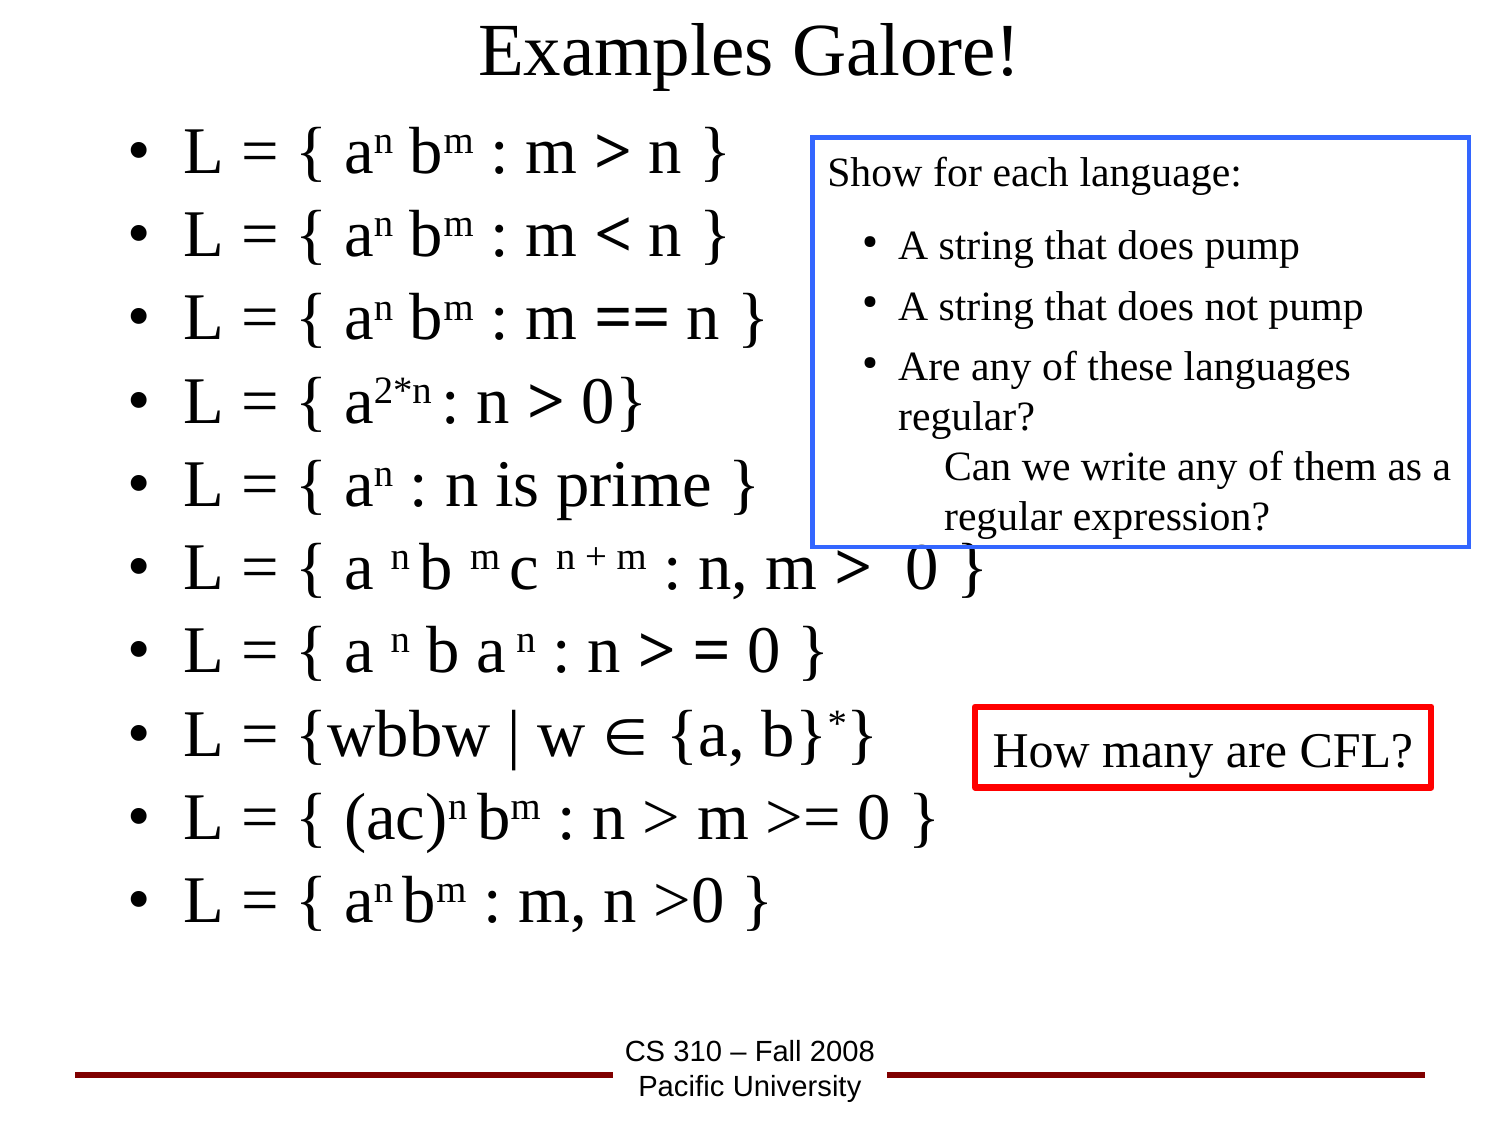

# Examples Galore!
L = { an bm : m > n }
L = { an bm : m < n }
L = { an bm : m == n }
L = { a2*n : n > 0}
L = { an : n is prime }
L = { a n b m c n + m : n, m > 0 }
L = { a n b a n : n > = 0 }
L = {wbbw | w  {a, b}*}
L = { (ac)n bm : n > m >= 0 }
L = { an bm : m, n >0 }
Show for each language:
A string that does pump
A string that does not pump
Are any of these languages regular?
 Can we write any of them as a
 regular expression?
How many are CFL?